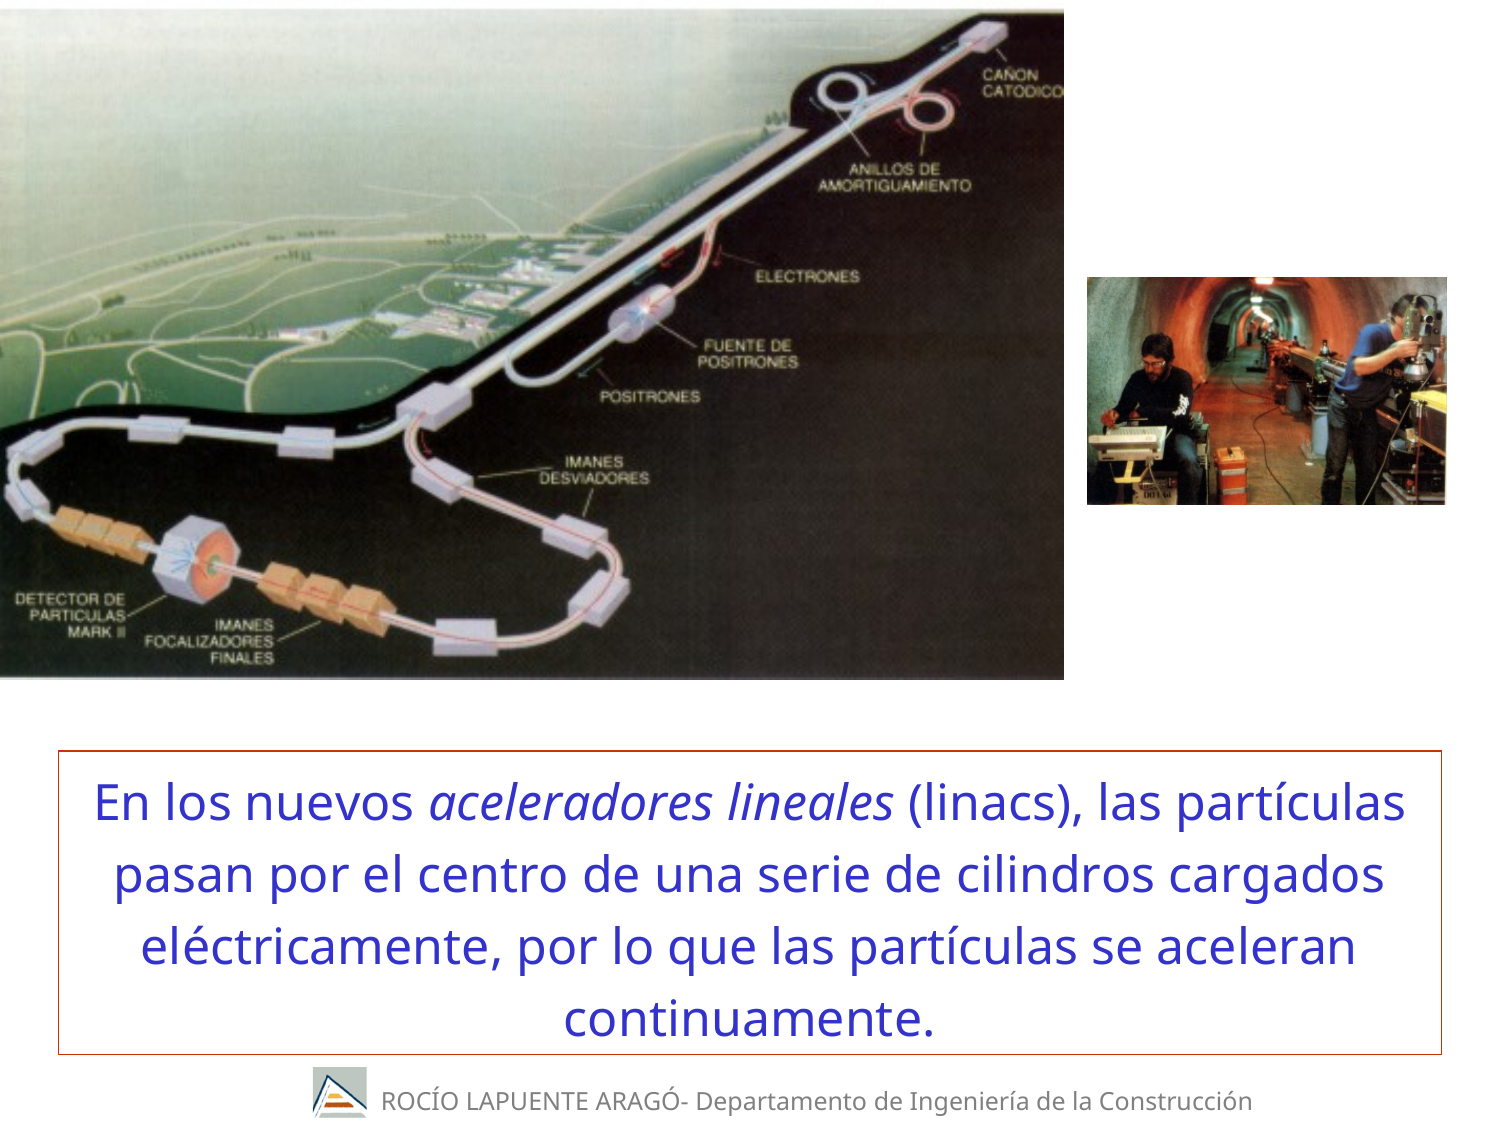

En los nuevos aceleradores lineales (linacs), las partículas pasan por el centro de una serie de cilindros cargados eléctricamente, por lo que las partículas se aceleran continuamente.